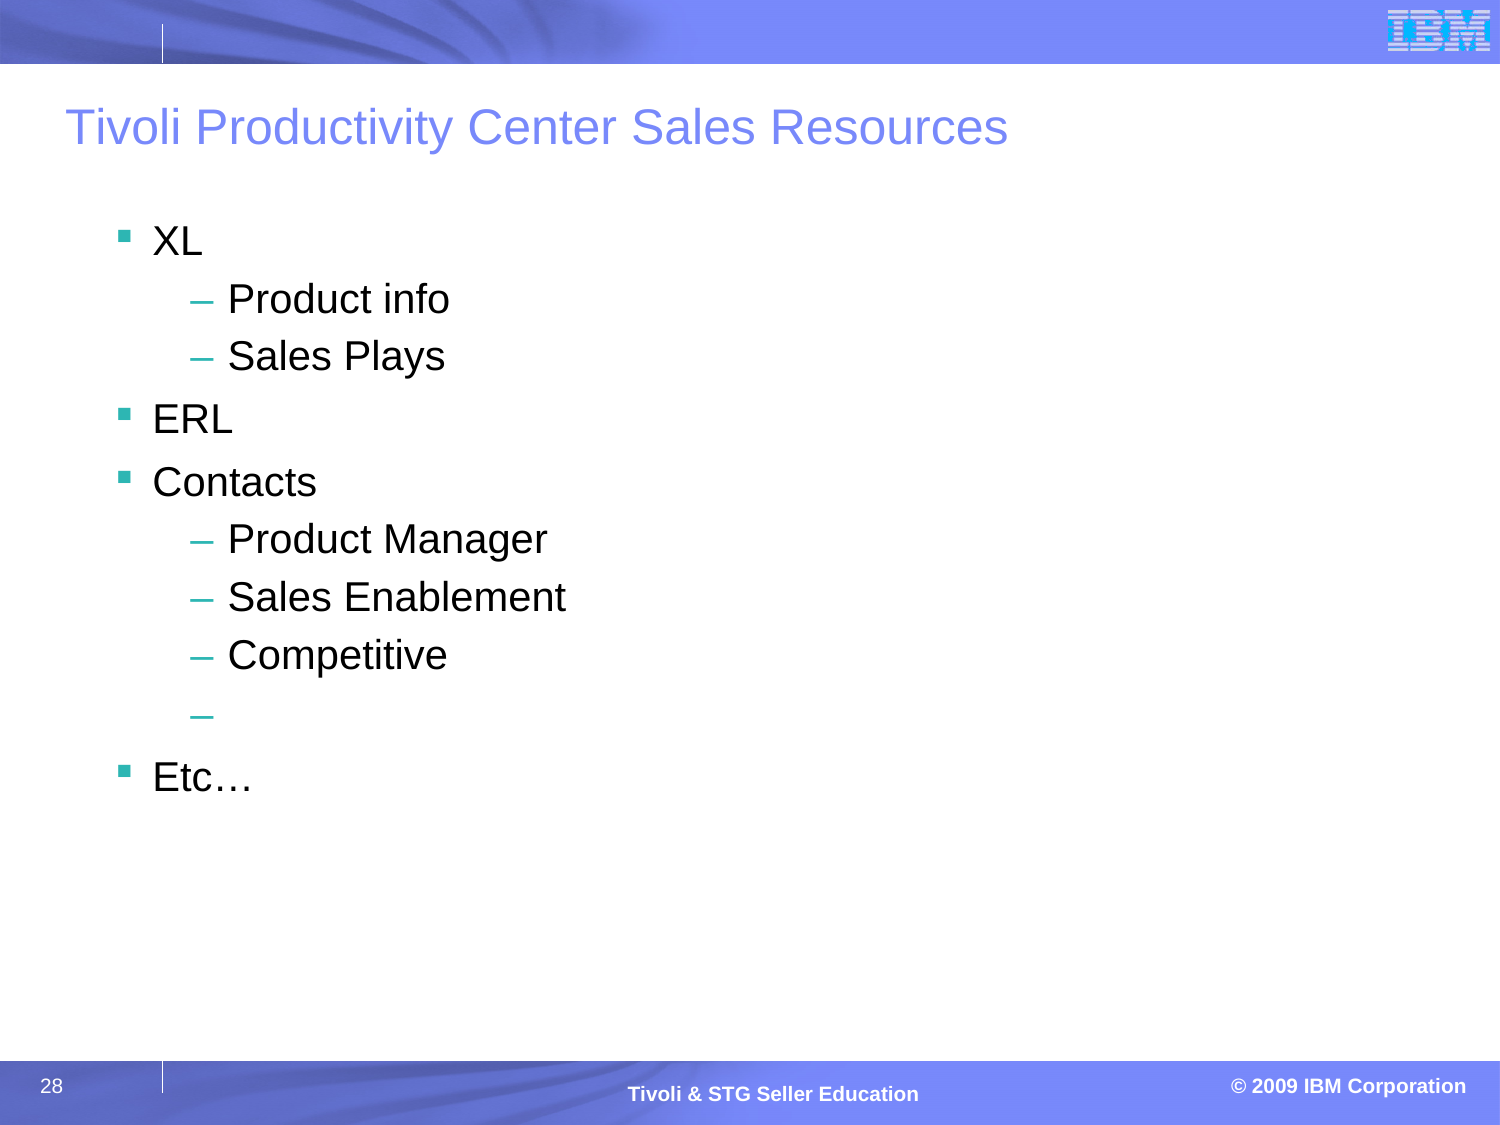

# Tivoli Productivity Center Sales Resources
XL
Product info
Sales Plays
ERL
Contacts
Product Manager
Sales Enablement
Competitive
Etc…